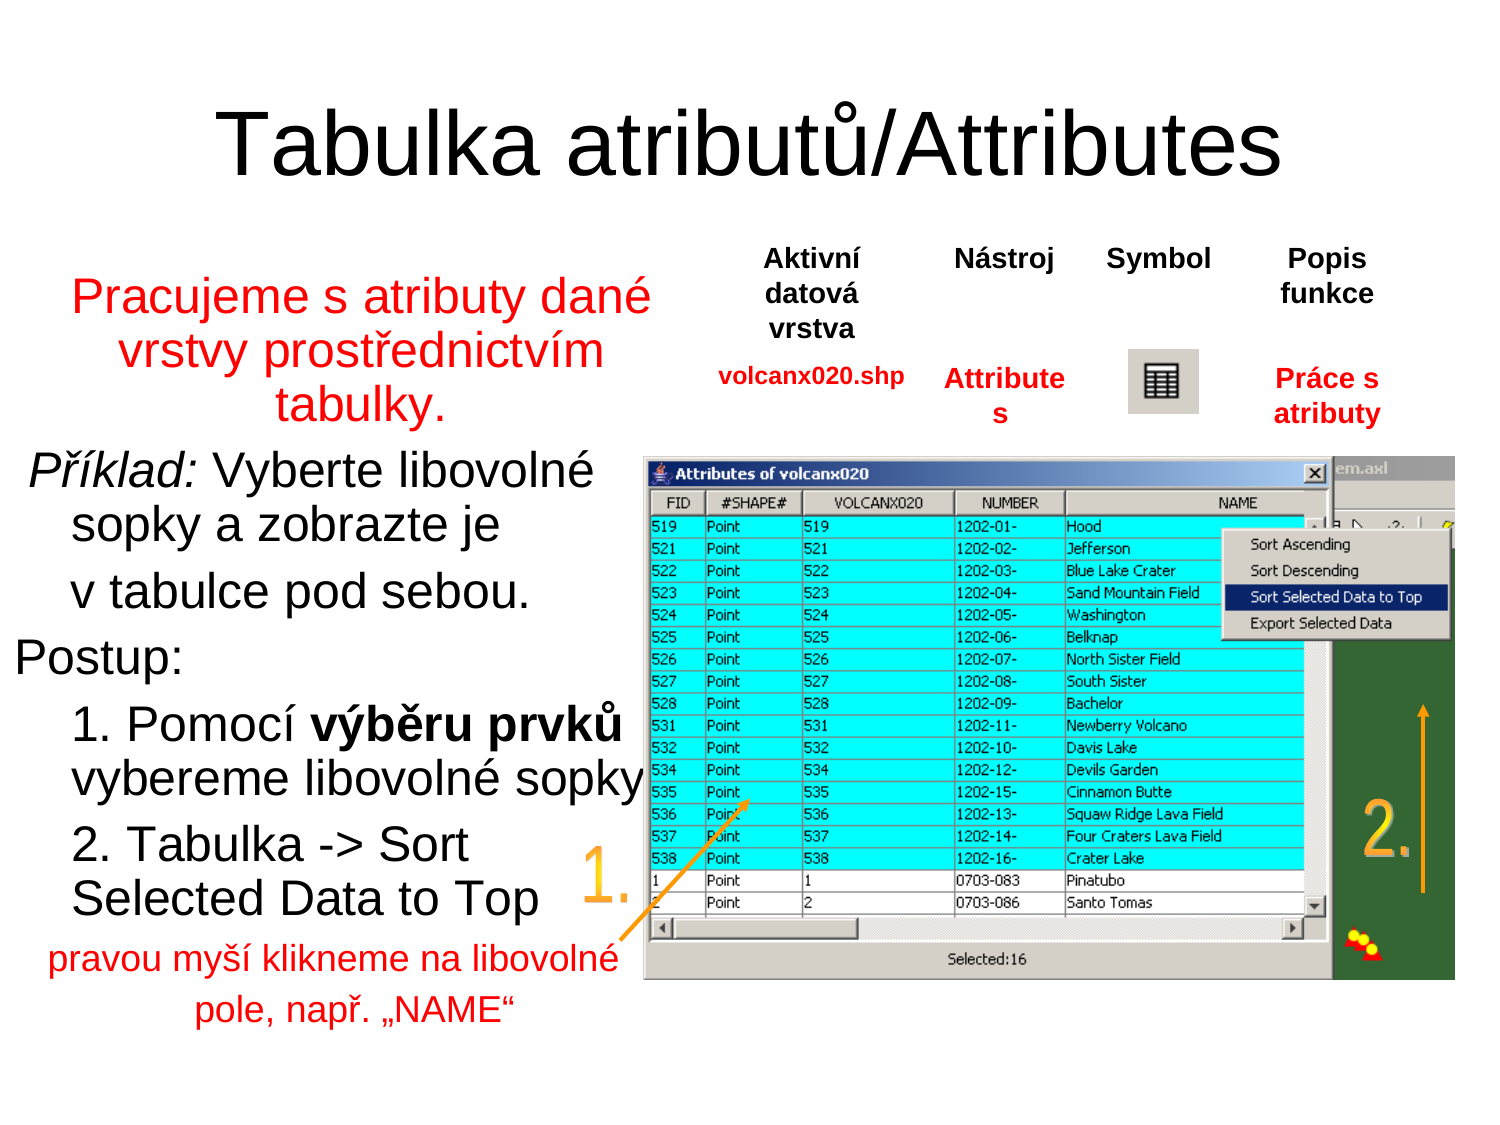

# Tabulka atributů/Attributes
| Aktivní datová vrstva | Nástroj | Symbol | Popis funkce |
| --- | --- | --- | --- |
| volcanx020.shp | Attributes | | Práce s atributy |
	Pracujeme s atributy dané vrstvy prostřednictvím tabulky.
 Příklad: Vyberte libovolné sopky a zobrazte je
 v tabulce pod sebou.
Postup:
	1. Pomocí výběru prvků vybereme libovolné sopky
	2. Tabulka -> Sort Selected Data to Top
pravou myší klikneme na libovolné pole, např. „NAME“
2.
1.